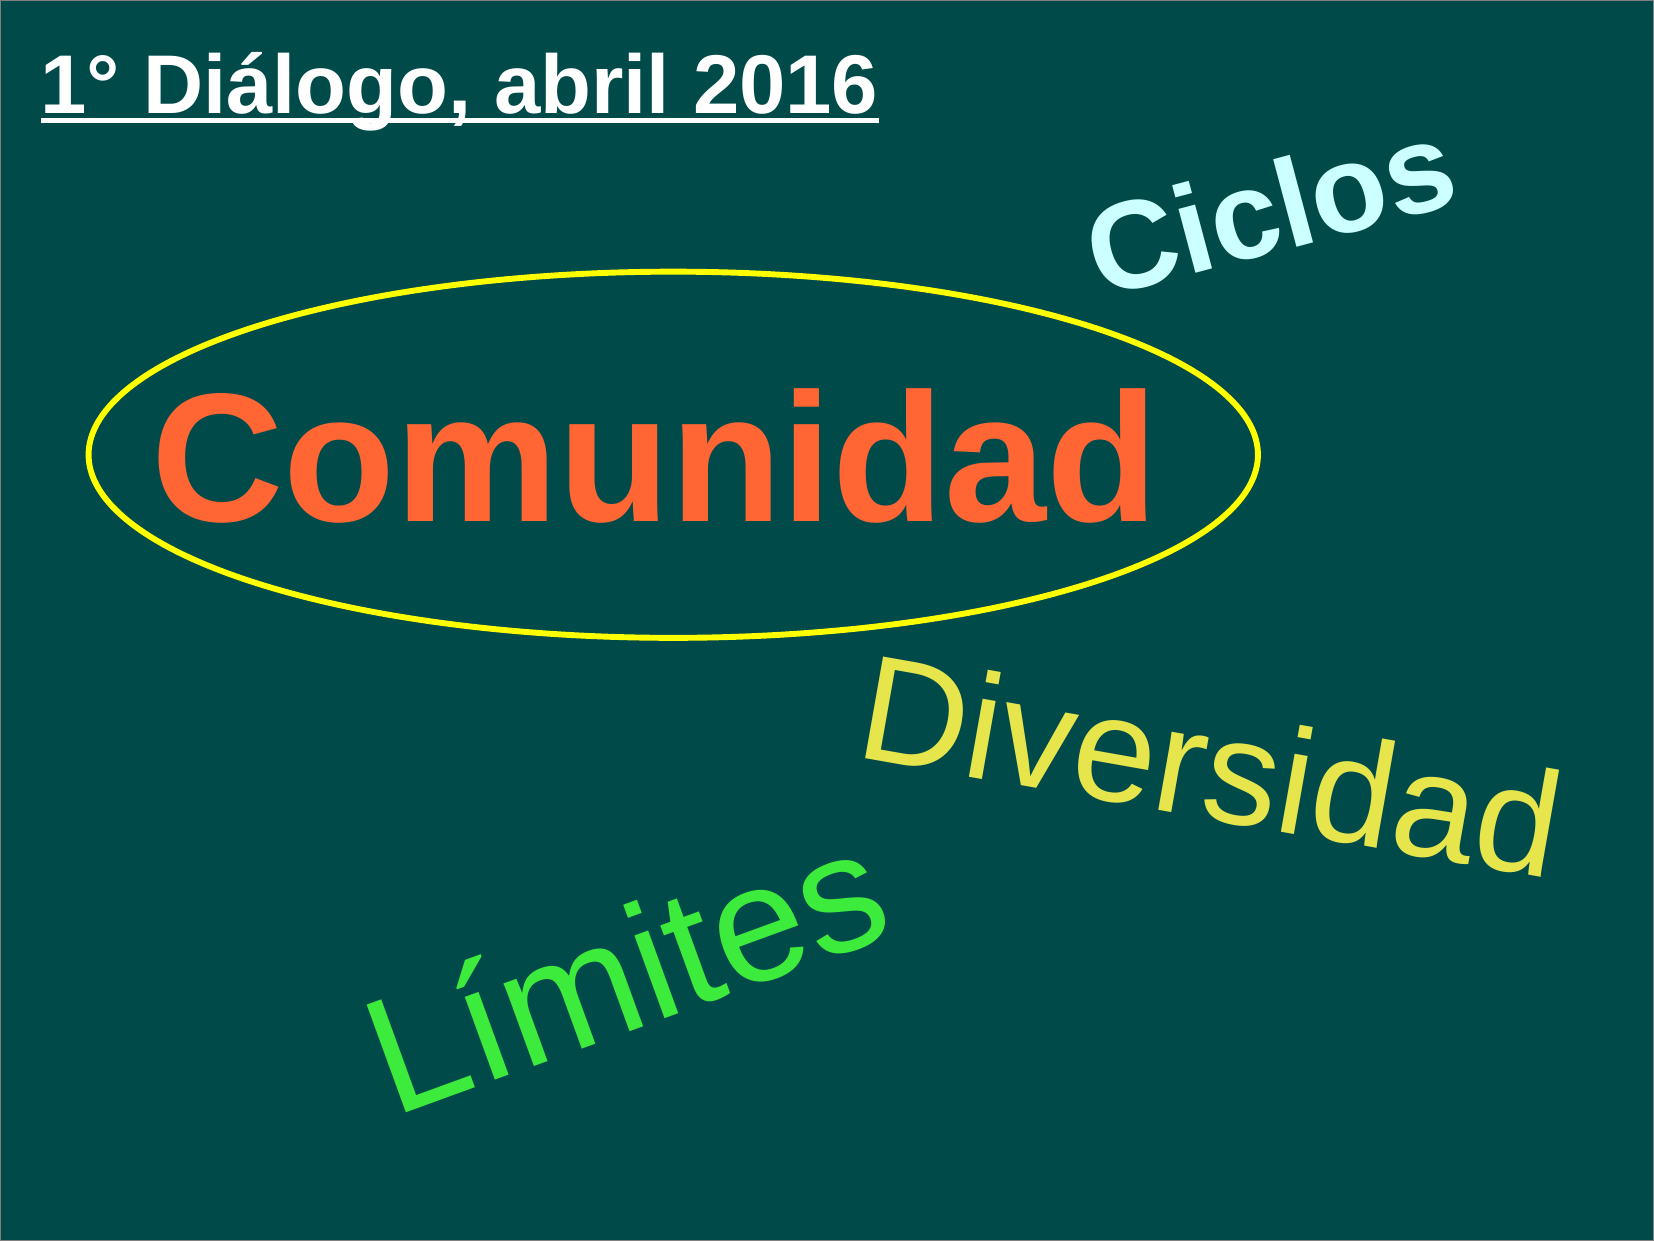

1° Diálogo, abril 2016
Ciclos
Comunidad
# Diversidad
Límites